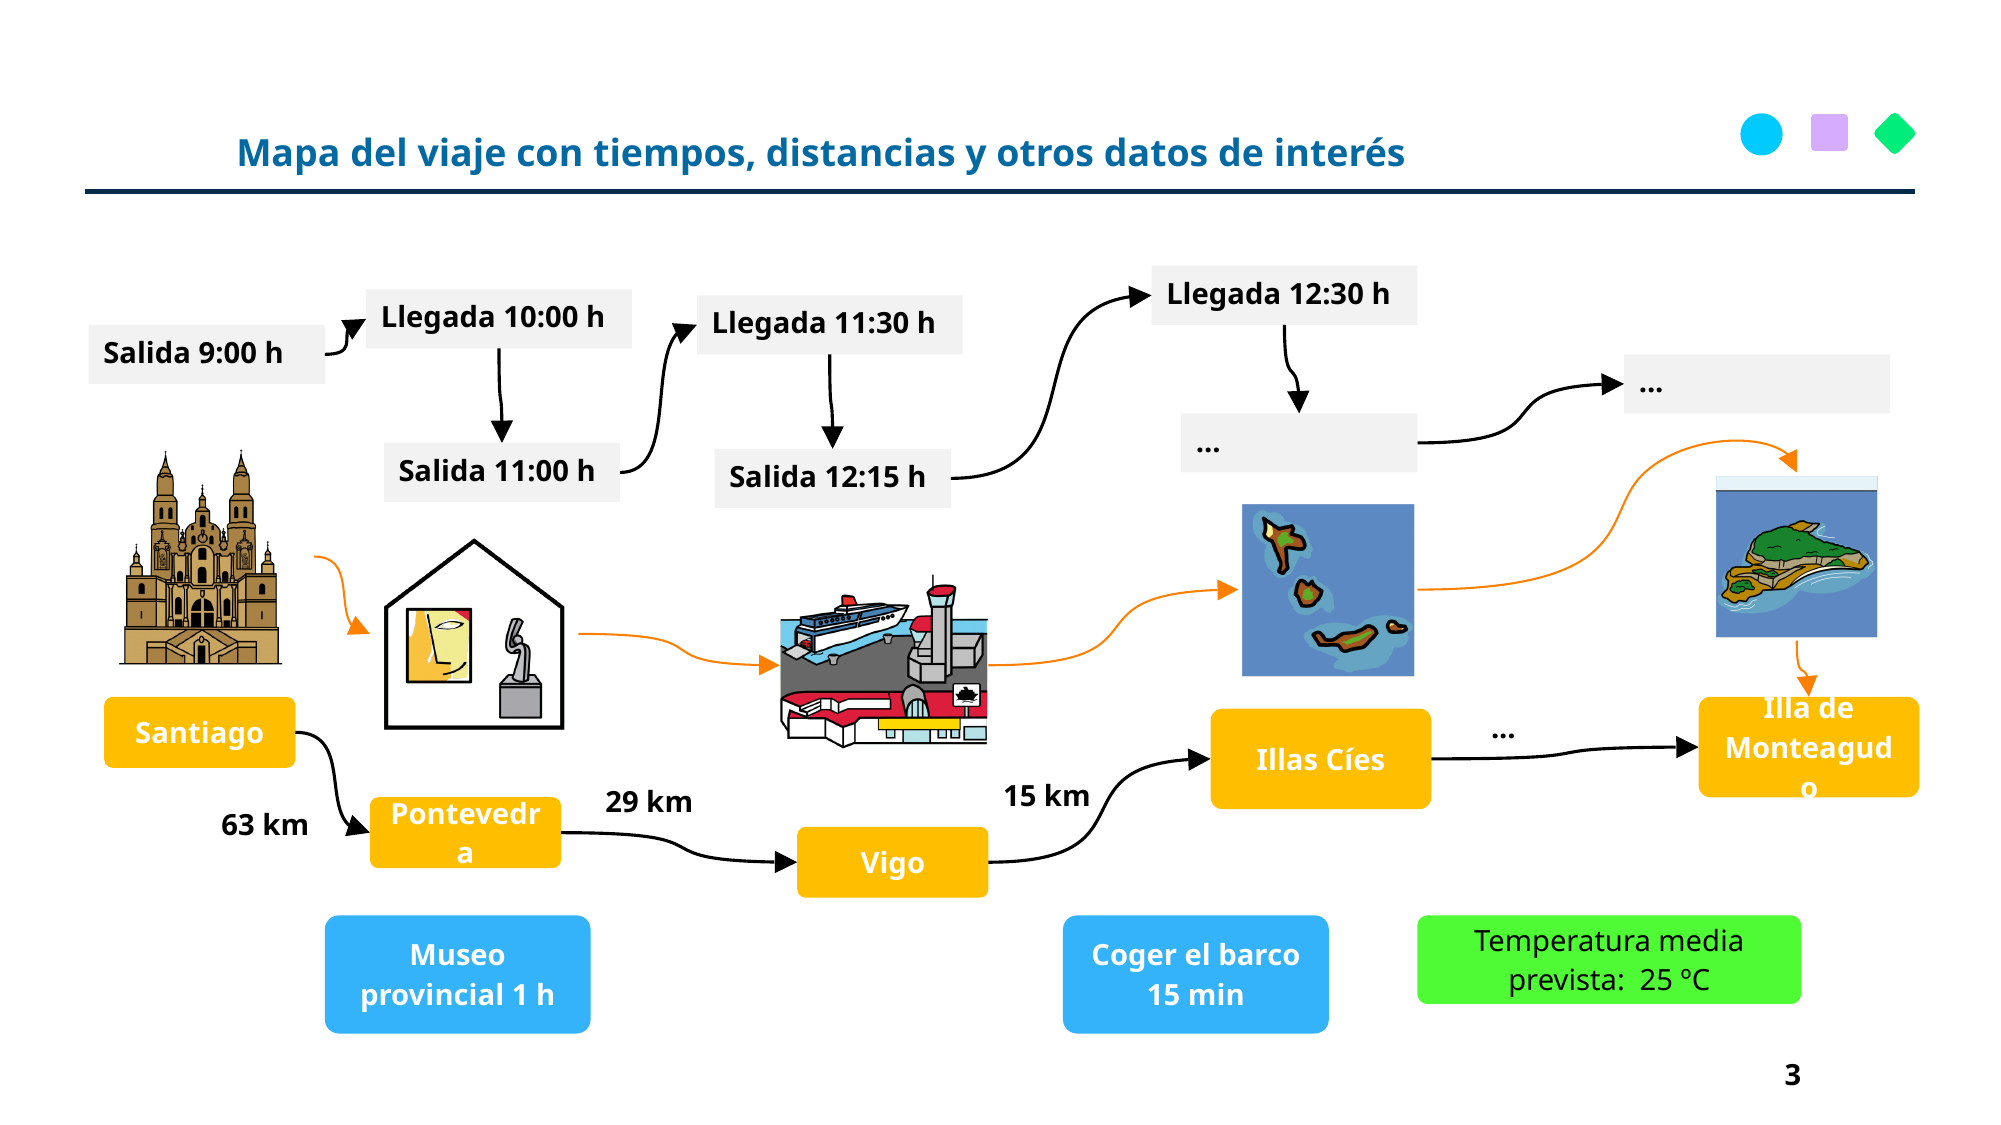

# Mapa del viaje con tiempos, distancias y otros datos de interés
Llegada 12:30 h
Llegada 10:00 h
Llegada 11:30 h
Salida 9:00 h
...
...
Salida 11:00 h
Salida 12:15 h
Santiago
Illa de Monteagudo
...
Illas Cíes
15 km
29 km
63 km
Pontevedra
Vigo
Museo provincial 1 h
Coger el barco 15 min
Temperatura media prevista: 25 ºC